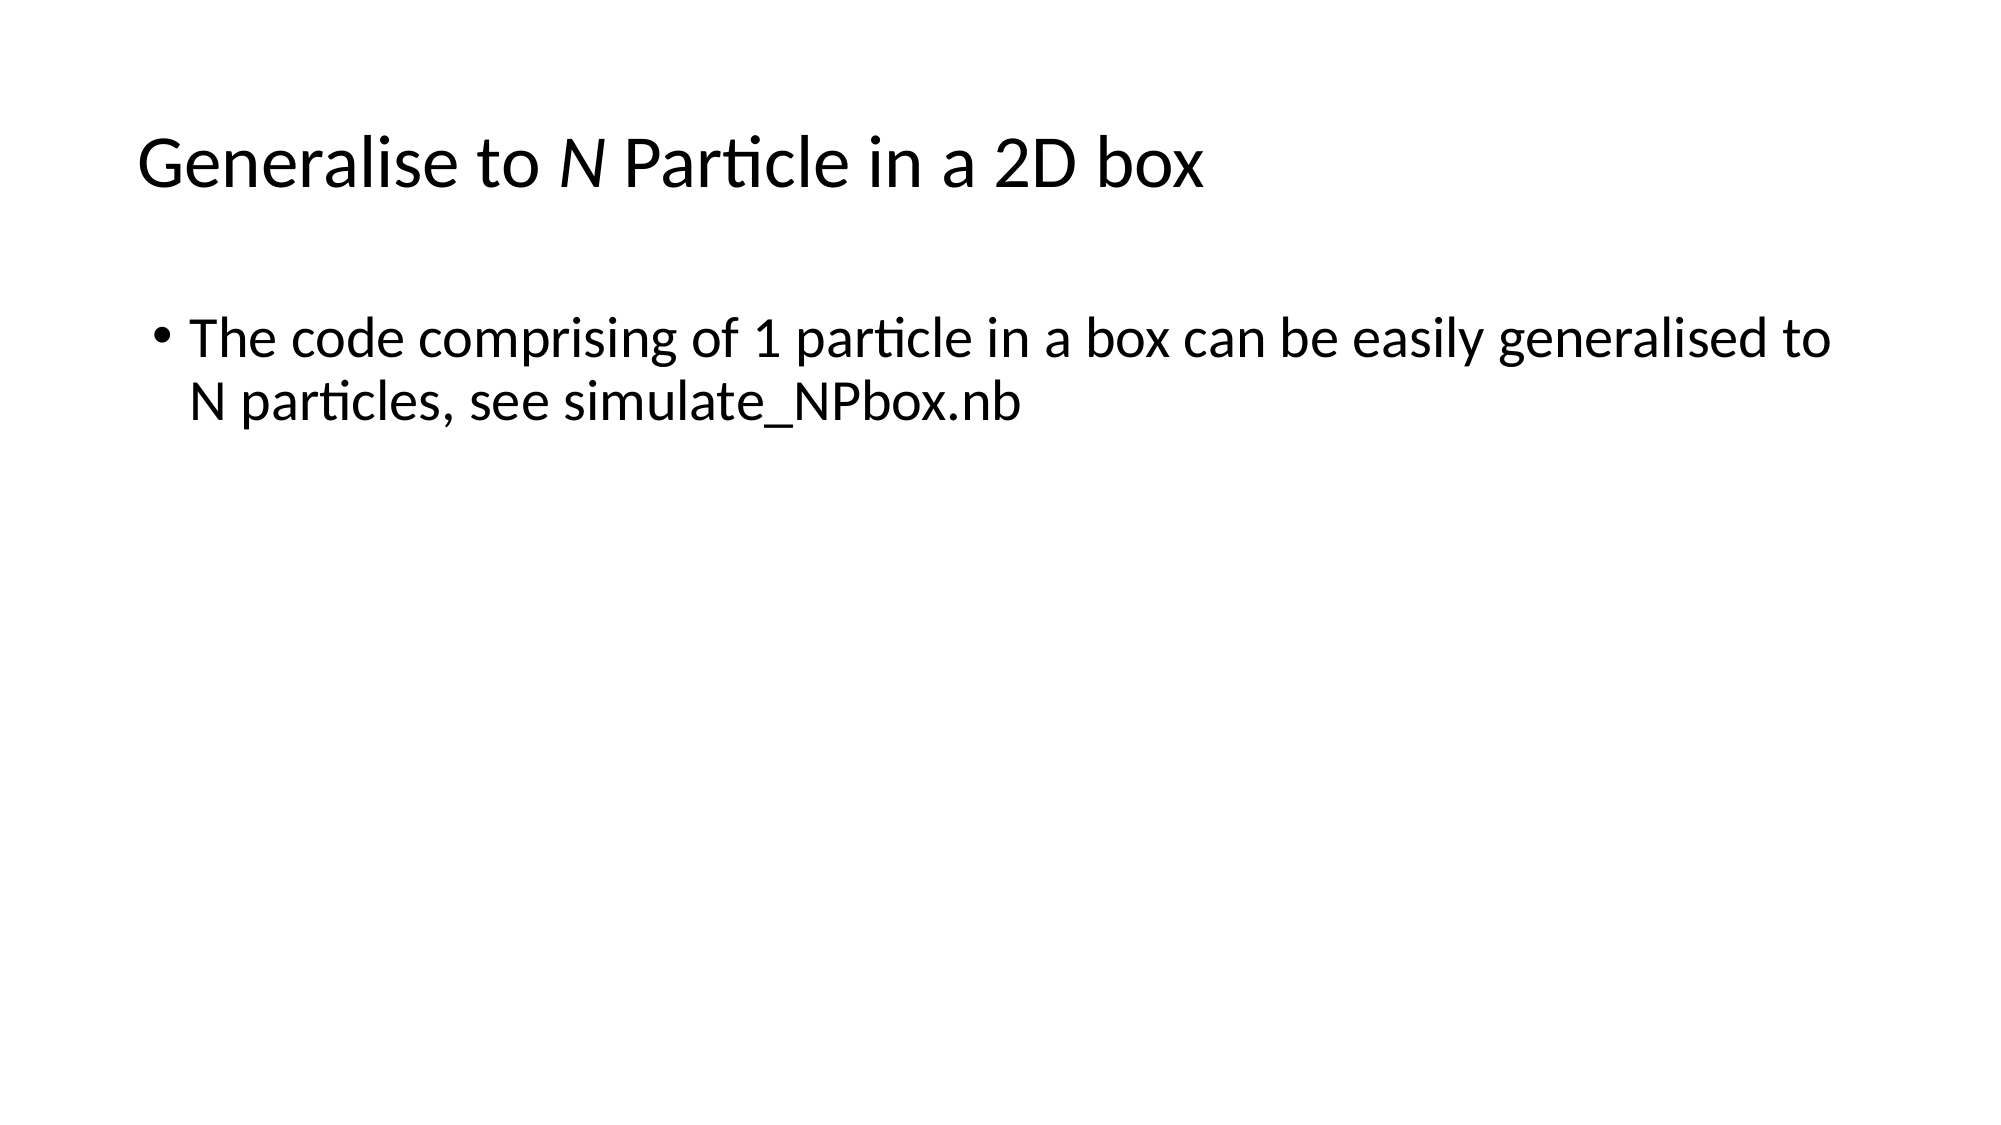

Generalise to N Particle in a 2D box
# The code comprising of 1 particle in a box can be easily generalised to N particles, see simulate_NPbox.nb